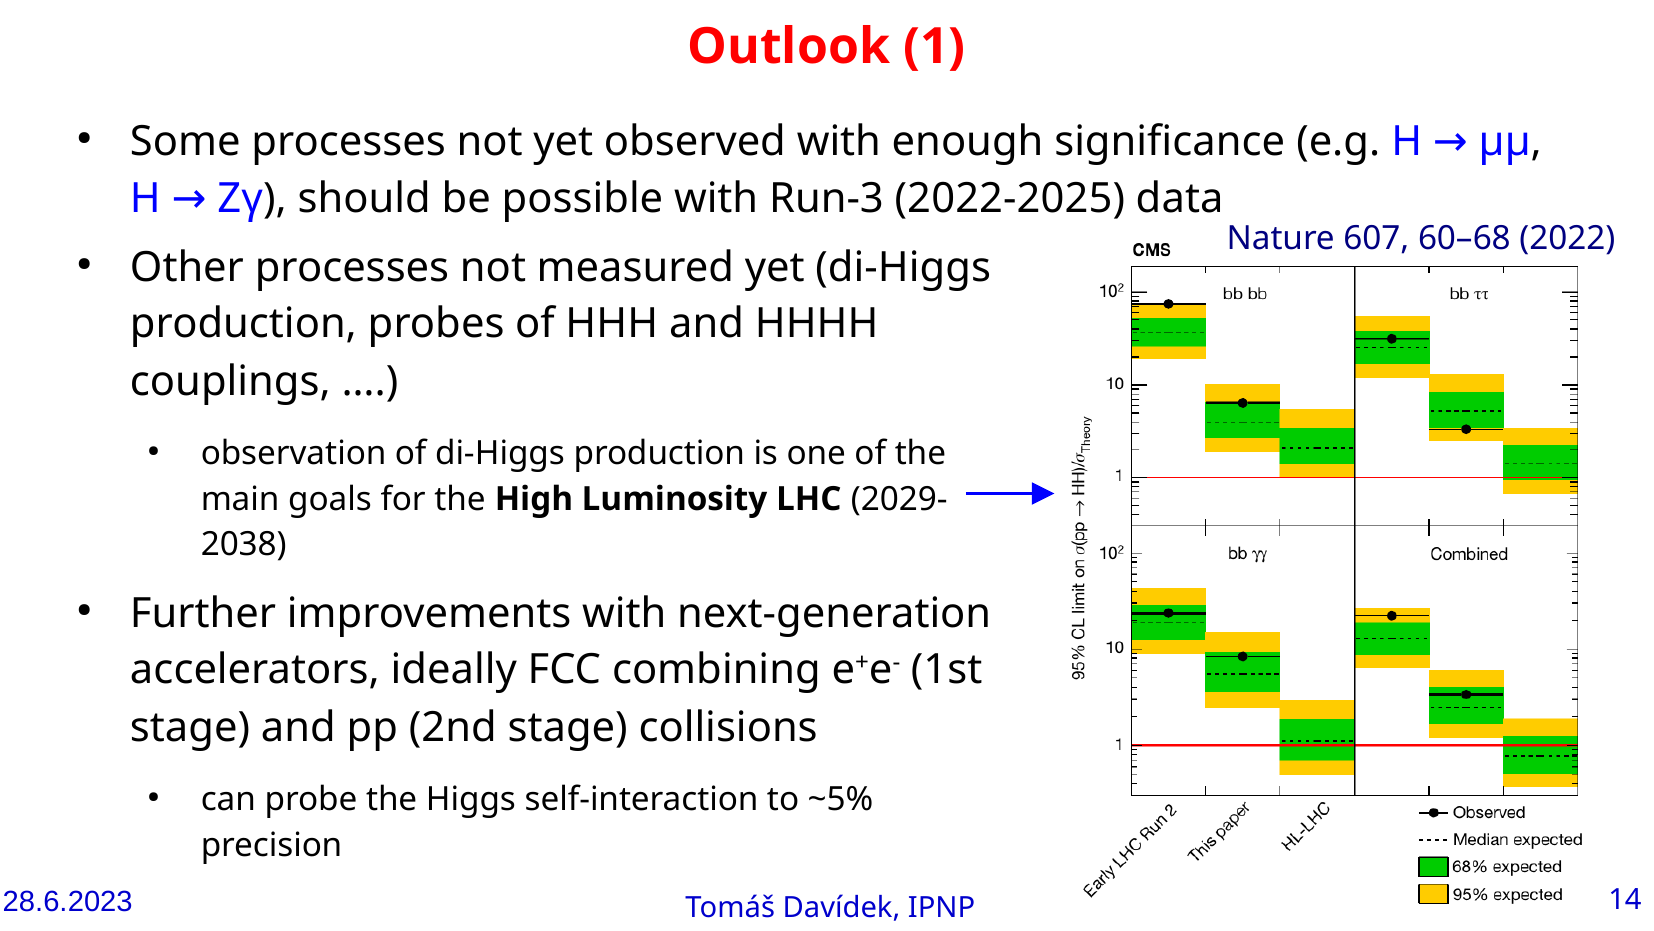

# Outlook (1)
Some processes not yet observed with enough significance (e.g. H → μμ, H → Zγ), should be possible with Run-3 (2022-2025) data
Nature 607, 60–68 (2022)
Other processes not measured yet (di-Higgs production, probes of HHH and HHHH couplings, ….)
observation of di-Higgs production is one of the main goals for the High Luminosity LHC (2029-2038)
Further improvements with next-generation accelerators, ideally FCC combining e+e- (1st stage) and pp (2nd stage) collisions
can probe the Higgs self-interaction to ~5% precision
14
T.Davidek, IPNP